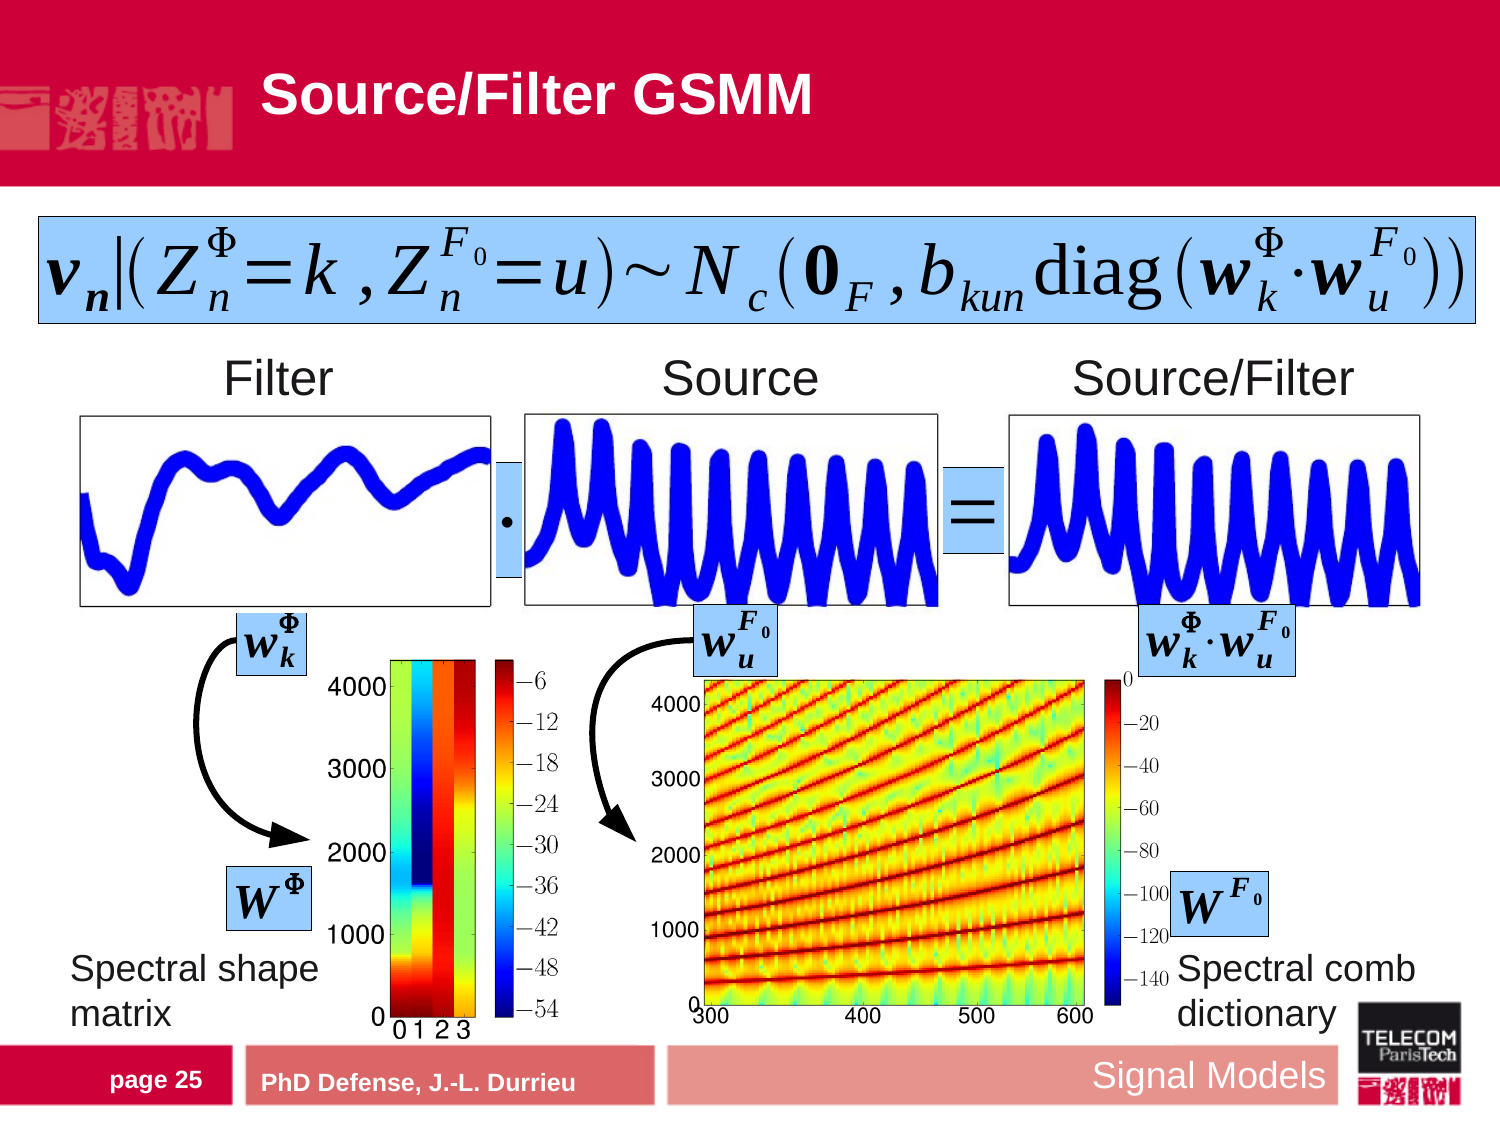

# Source/Filter GSMM
Filter
Source
Source/Filter
Spectral shape
matrix
Spectral comb dictionary
Signal Models
25